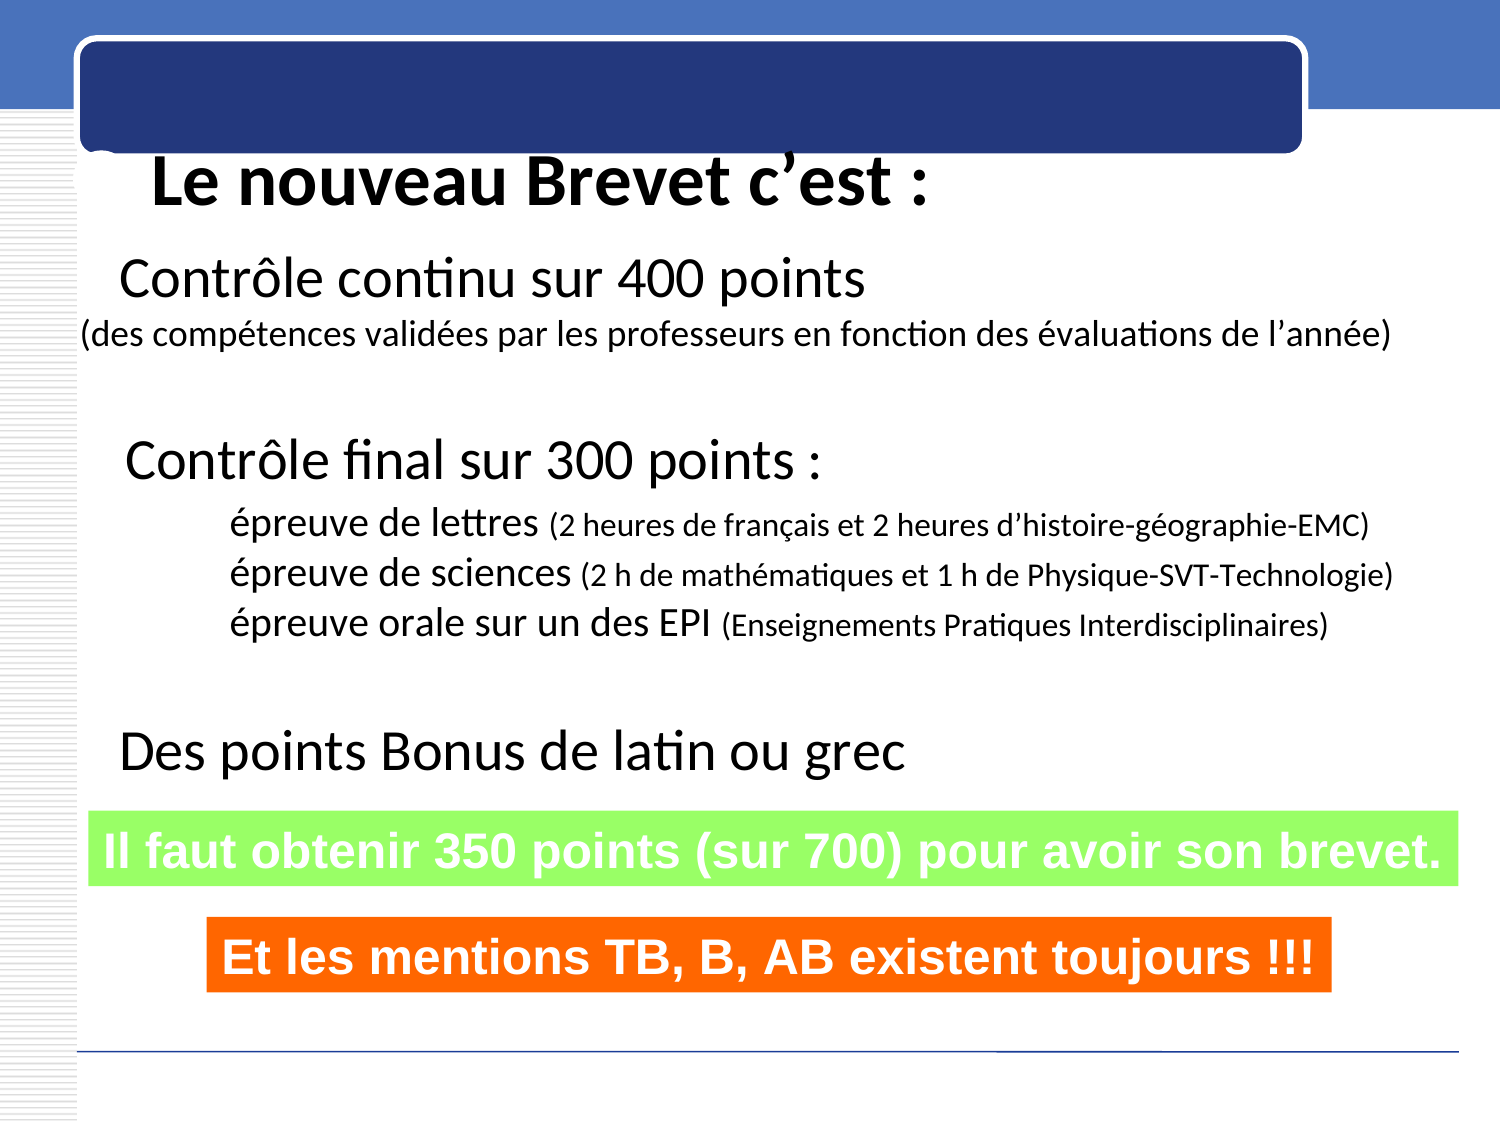

 Le nouveau Brevet c’est :
 Contrôle continu sur 400 points
(des compétences validées par les professeurs en fonction des évaluations de l’année)
 Contrôle final sur 300 points :
	épreuve de lettres (2 heures de français et 2 heures d’histoire-géographie-EMC)
	épreuve de sciences (2 h de mathématiques et 1 h de Physique-SVT-Technologie)
	épreuve orale sur un des EPI (Enseignements Pratiques Interdisciplinaires)
 Des points Bonus de latin ou grec
Il faut obtenir 350 points (sur 700) pour avoir son brevet.
Et les mentions TB, B, AB existent toujours !!!